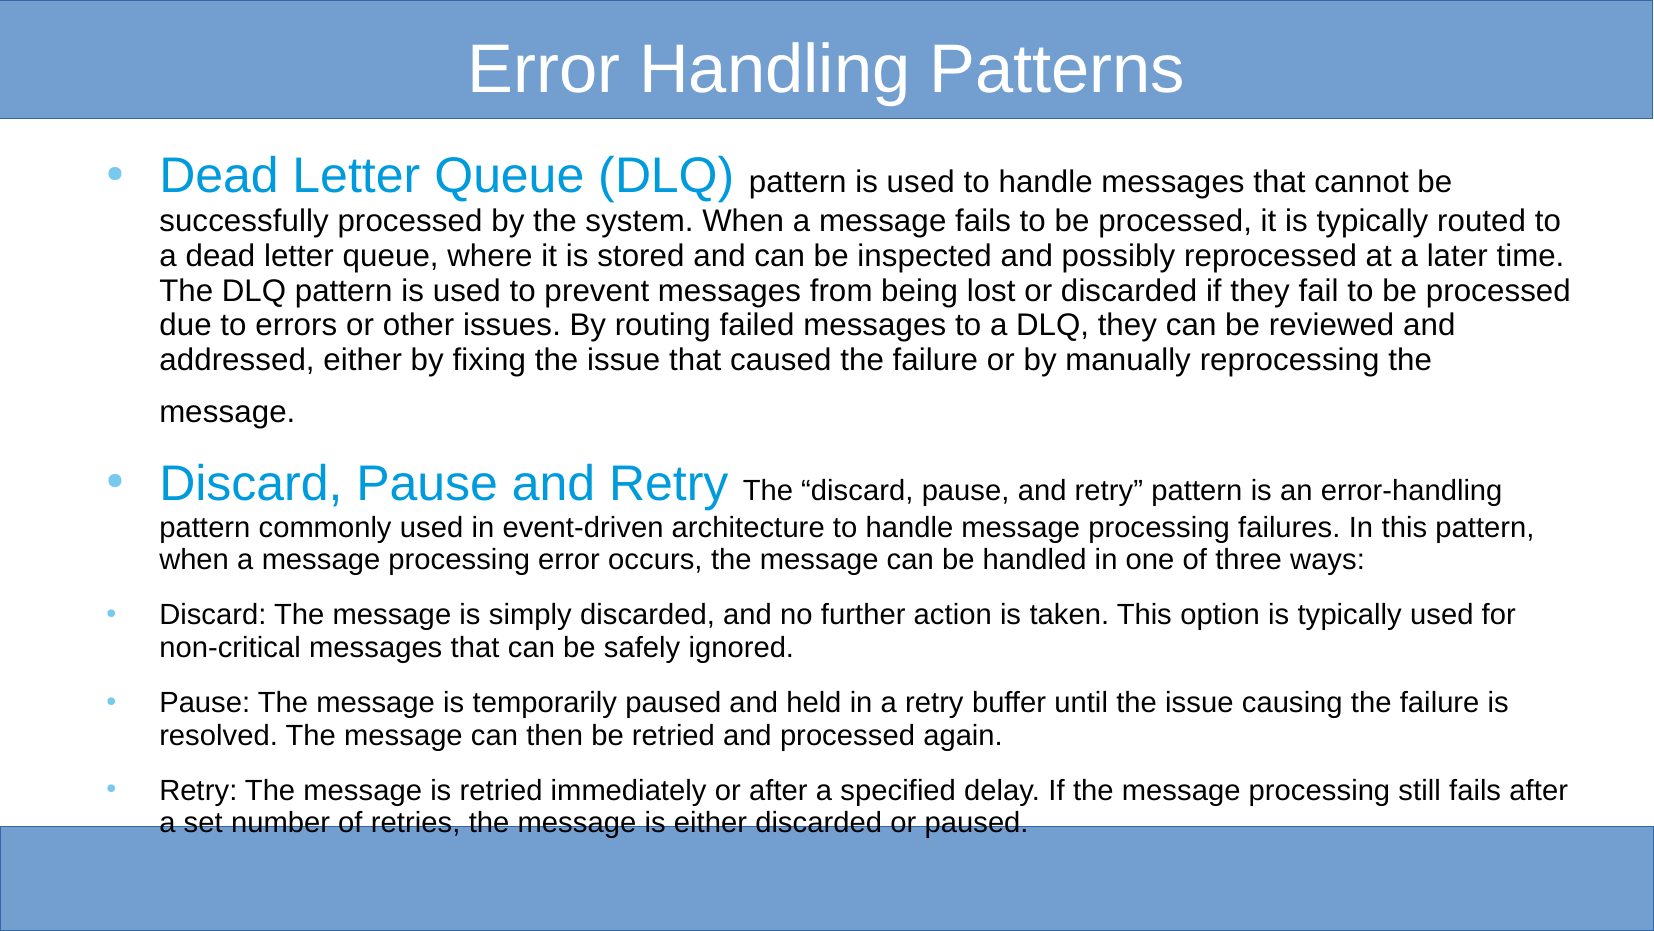

# Error Handling Patterns
Dead Letter Queue (DLQ) pattern is used to handle messages that cannot be successfully processed by the system. When a message fails to be processed, it is typically routed to a dead letter queue, where it is stored and can be inspected and possibly reprocessed at a later time. The DLQ pattern is used to prevent messages from being lost or discarded if they fail to be processed due to errors or other issues. By routing failed messages to a DLQ, they can be reviewed and addressed, either by fixing the issue that caused the failure or by manually reprocessing the message.
Discard, Pause and Retry The “discard, pause, and retry” pattern is an error-handling pattern commonly used in event-driven architecture to handle message processing failures. In this pattern, when a message processing error occurs, the message can be handled in one of three ways:
Discard: The message is simply discarded, and no further action is taken. This option is typically used for non-critical messages that can be safely ignored.
Pause: The message is temporarily paused and held in a retry buffer until the issue causing the failure is resolved. The message can then be retried and processed again.
Retry: The message is retried immediately or after a specified delay. If the message processing still fails after a set number of retries, the message is either discarded or paused.